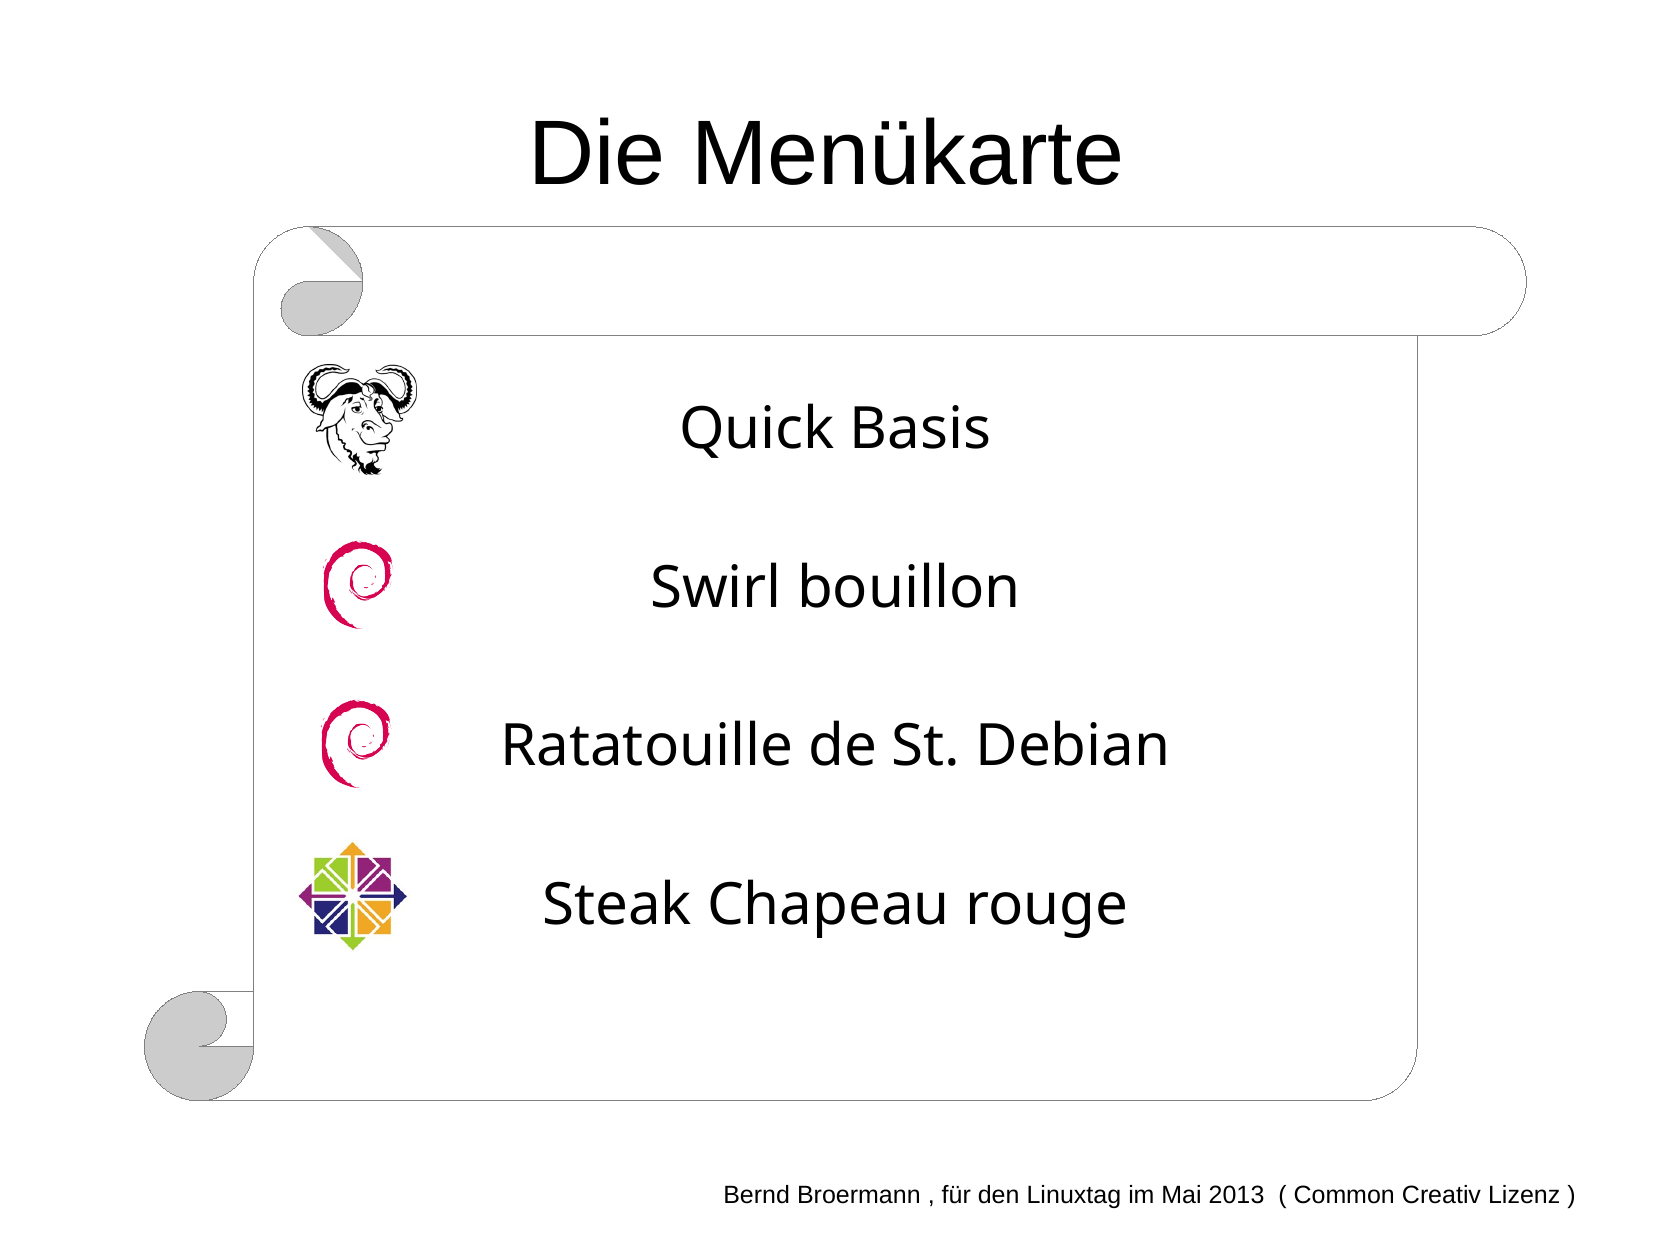

# Die Menükarte
Quick Basis
Swirl bouillon
Ratatouille de St. Debian
Steak Chapeau rouge
Bernd Broermann , für den Linuxtag im Mai 2013 ( Common Creativ Lizenz )